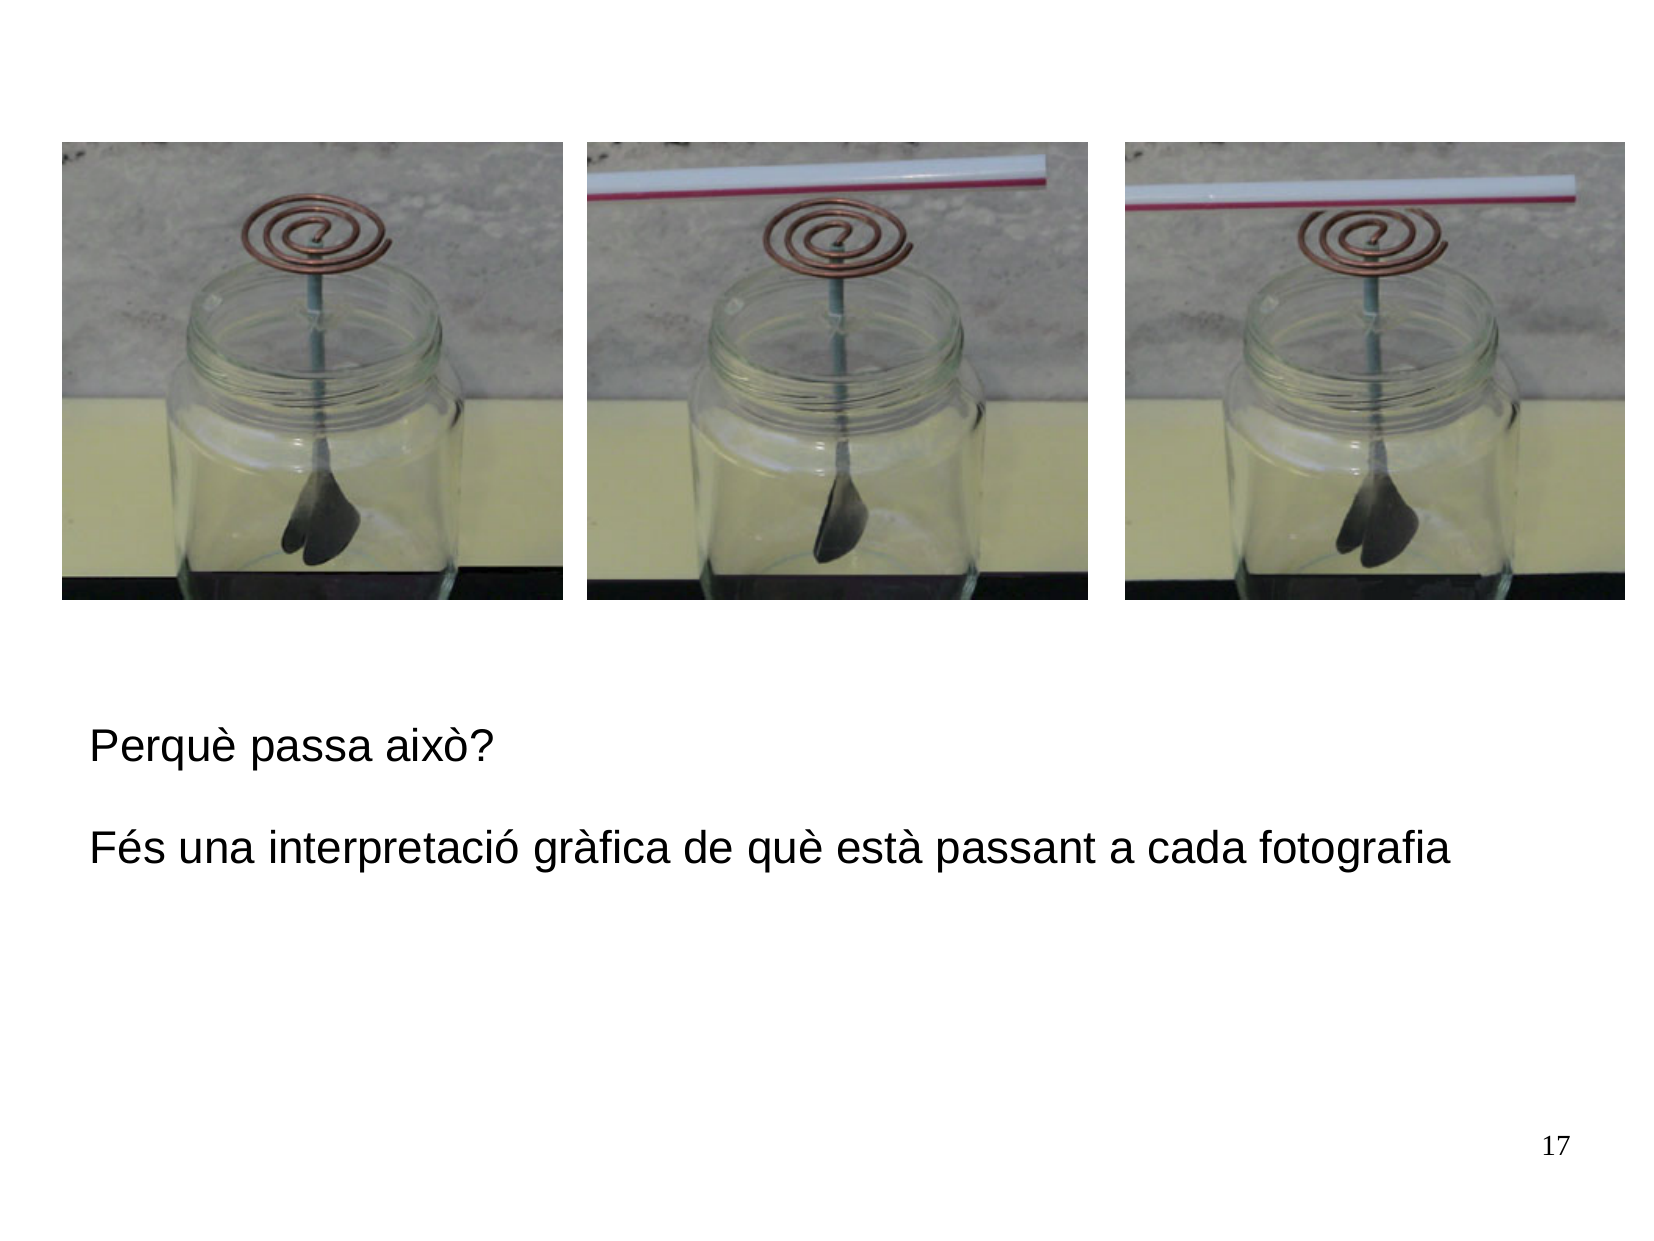

Perquè passa això?
Fés una interpretació gràfica de què està passant a cada fotografia
17